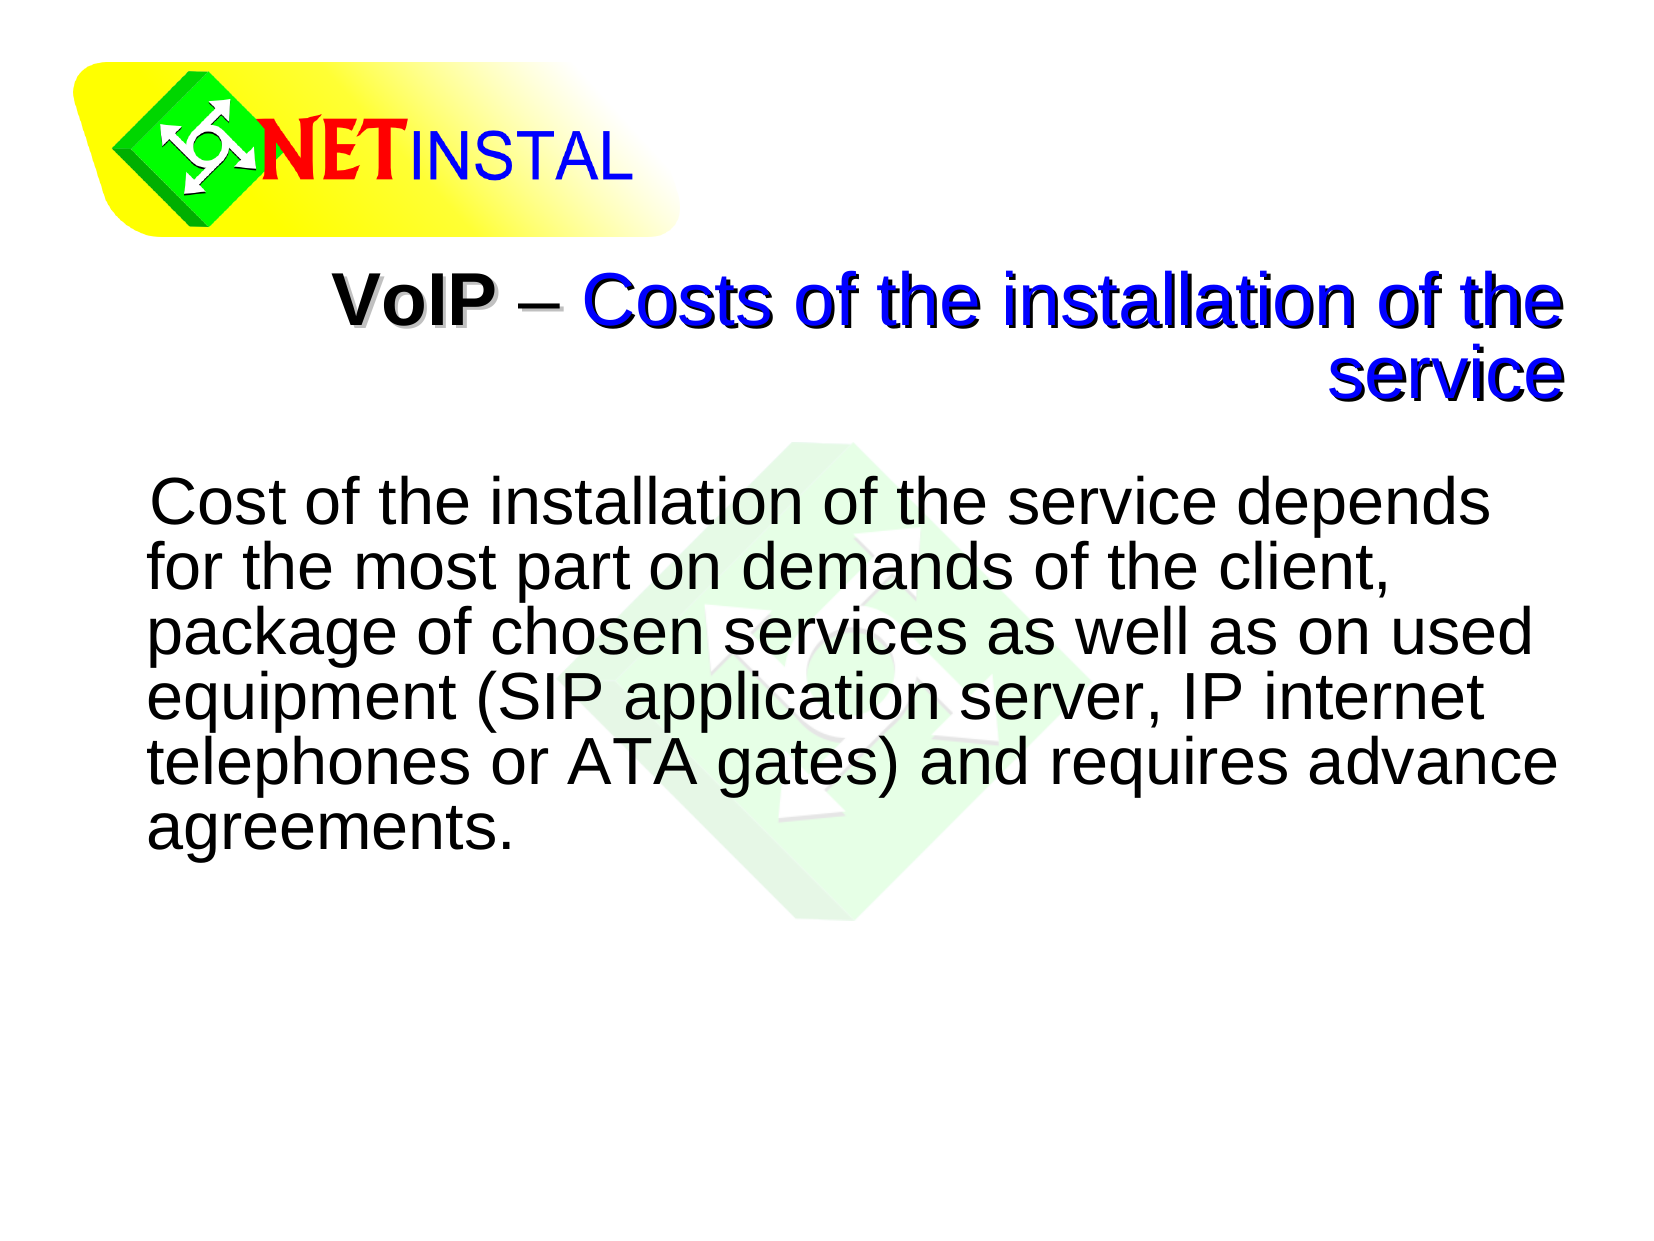

# VoIP – Costs of the installation of the service
 Cost of the installation of the service depends for the most part on demands of the client, package of chosen services as well as on used equipment (SIP application server, IP internet telephones or ATA gates) and requires advance agreements.